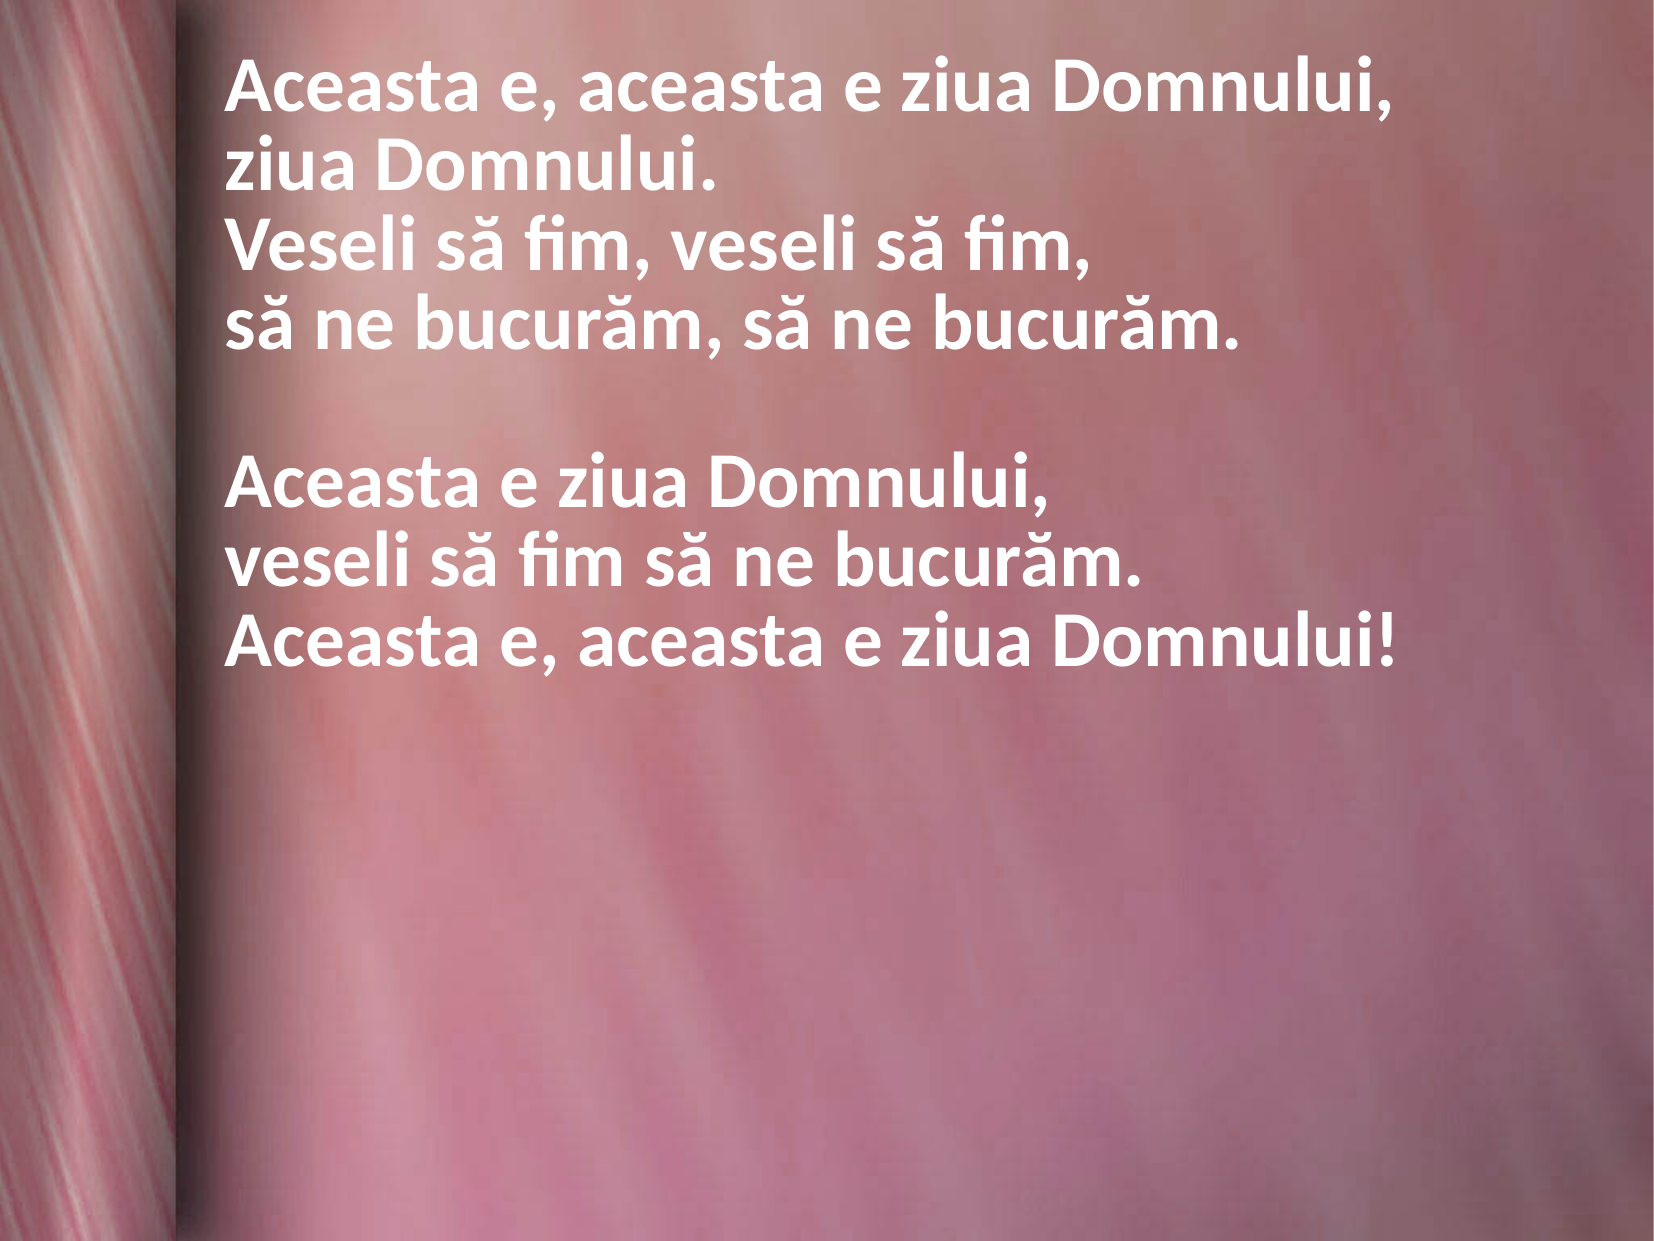

Aceasta e, aceasta e ziua Domnului,
ziua Domnului.
Veseli să fim, veseli să fim,
să ne bucurăm, să ne bucurăm.
Aceasta e ziua Domnului,
veseli să fim să ne bucurăm.
Aceasta e, aceasta e ziua Domnului!